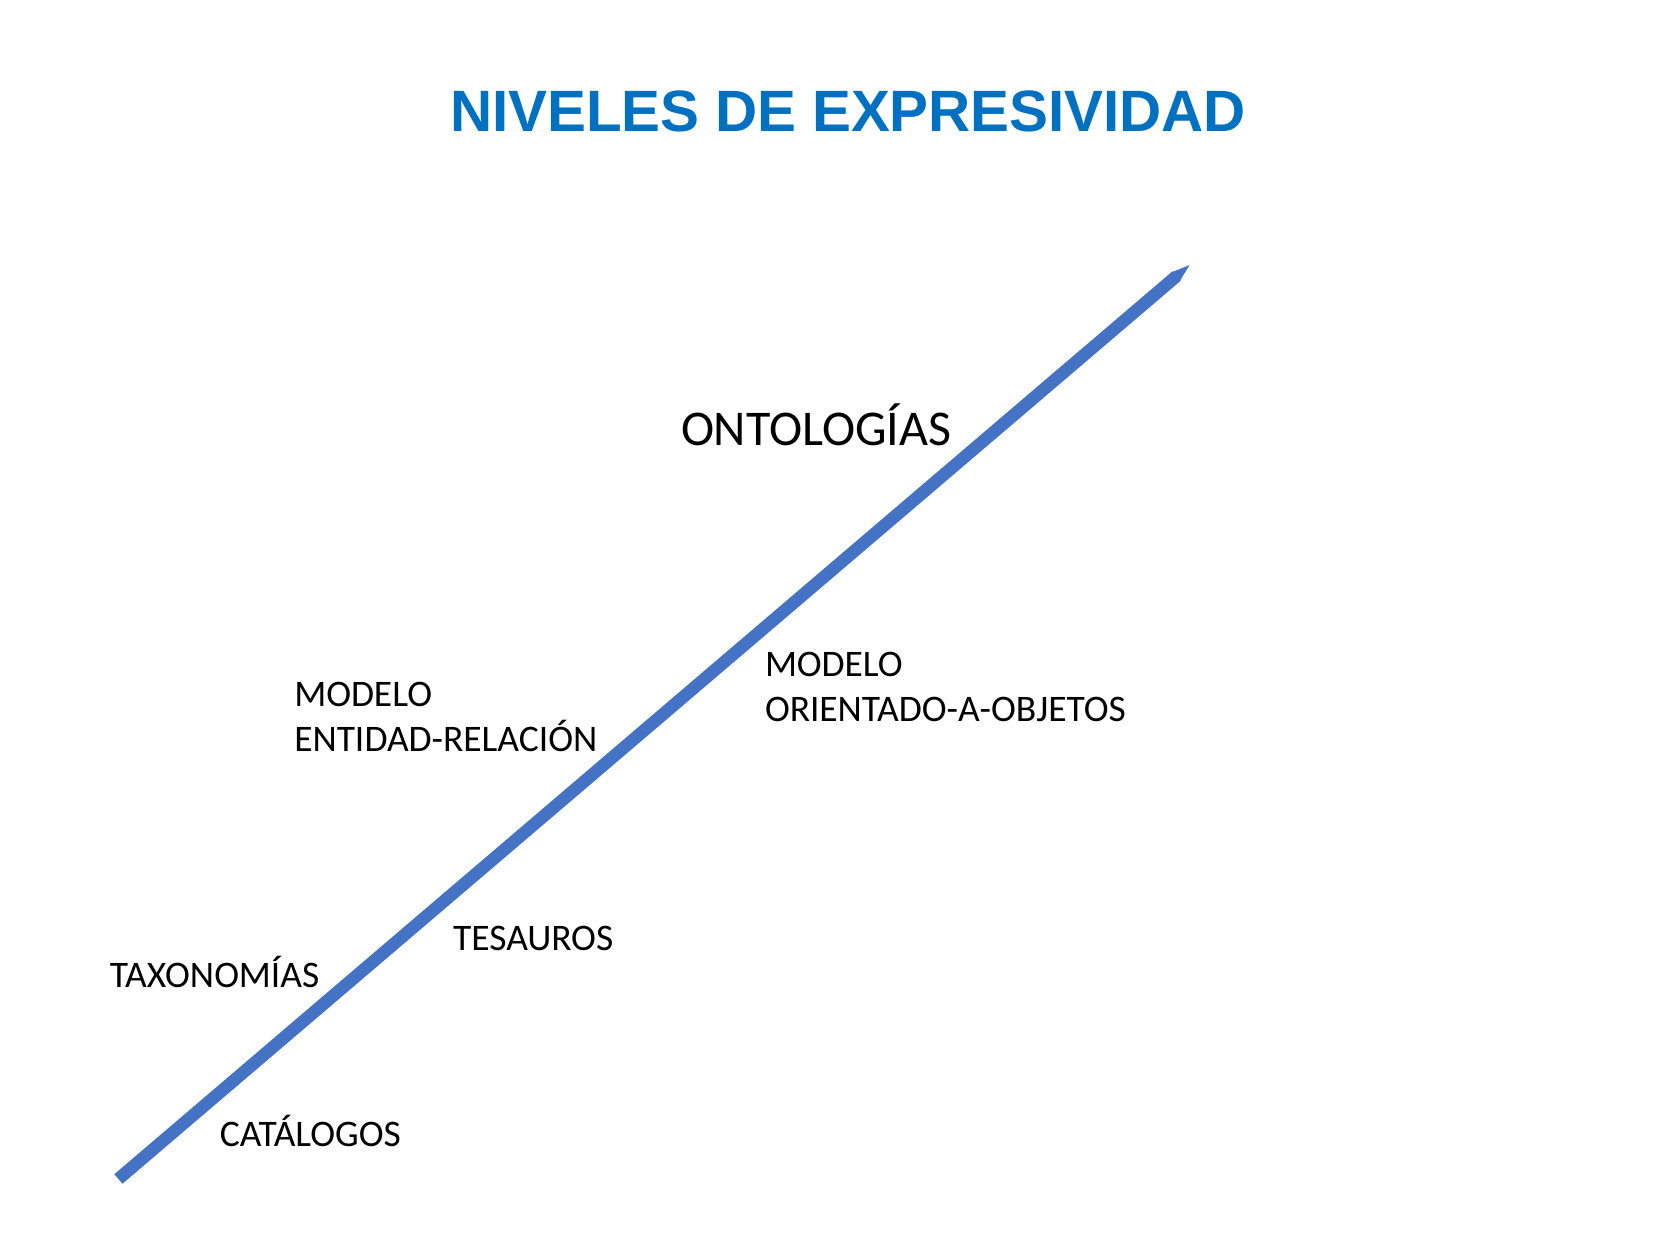

NIVELES DE EXPRESIVIDAD
ONTOLOGÍAS
MODELO
ORIENTADO-A-OBJETOS
MODELO
ENTIDAD-RELACIÓN
TESAUROS
TAXONOMÍAS
CATÁLOGOS